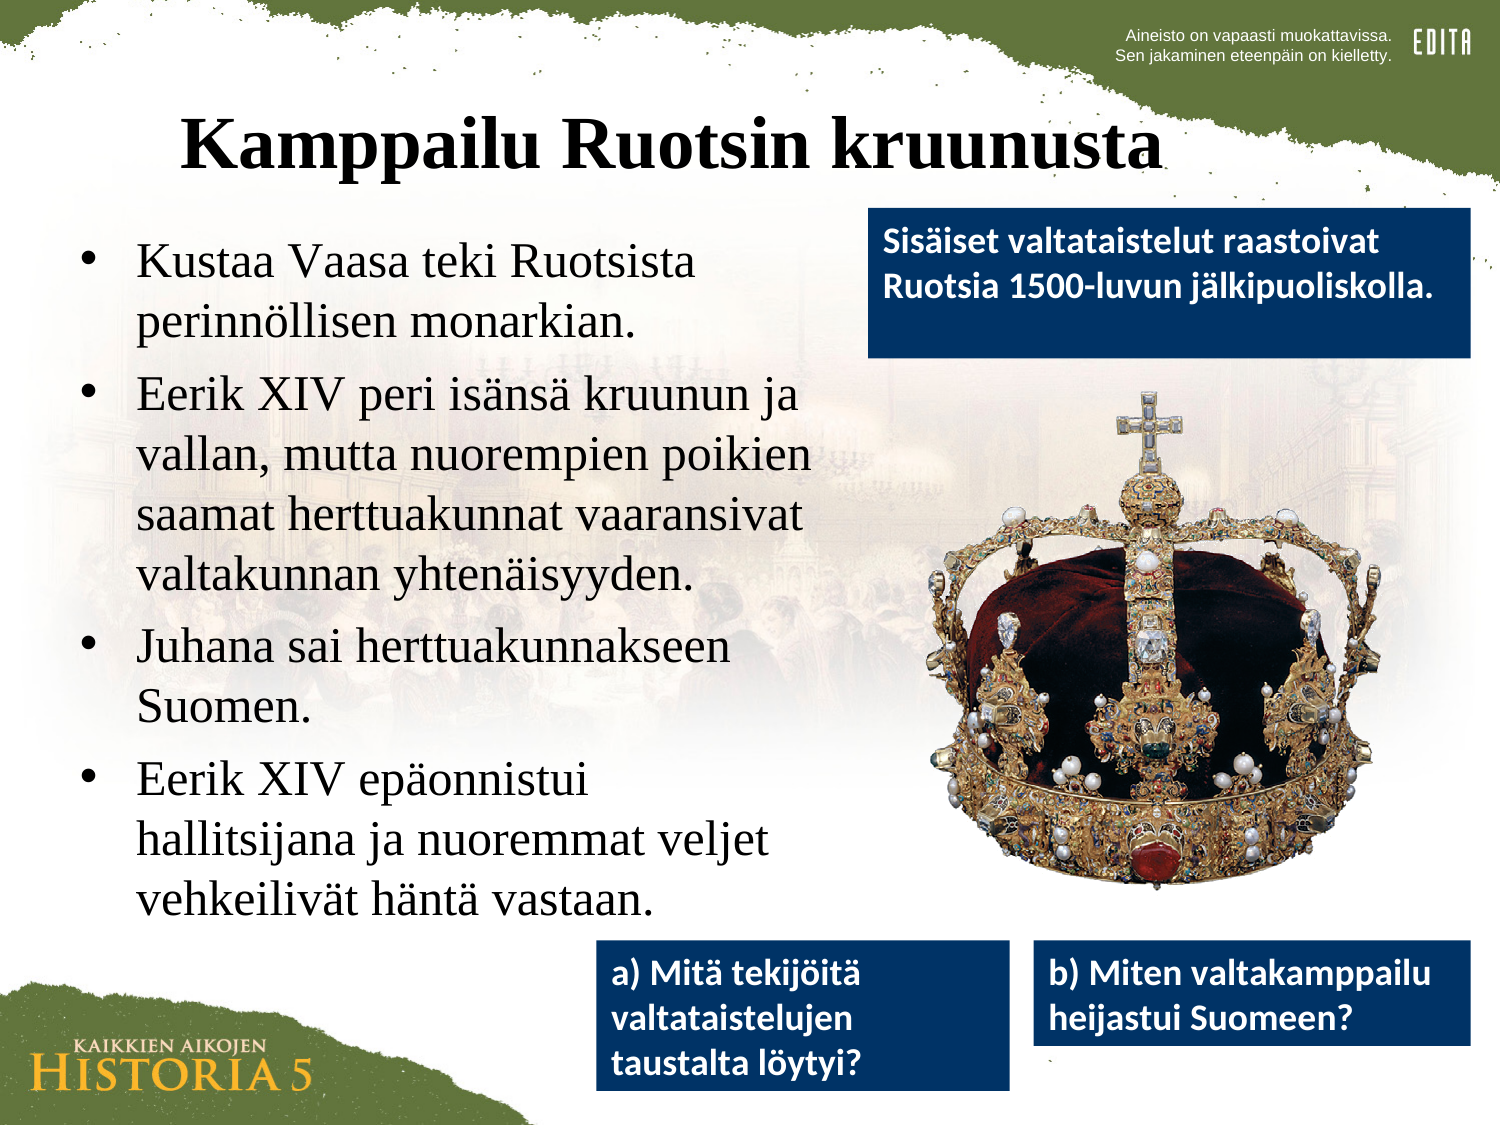

# Kamppailu Ruotsin kruunusta
Sisäiset valtataistelut raastoivat Ruotsia 1500-luvun jälkipuoliskolla.
Kustaa Vaasa teki Ruotsista perinnöllisen monarkian.
Eerik XIV peri isänsä kruunun ja vallan, mutta nuorempien poikien saamat herttuakunnat vaaransivat valtakunnan yhtenäisyyden.
Juhana sai herttuakunnakseen Suomen.
Eerik XIV epäonnistui hallitsijana ja nuoremmat veljet vehkeilivät häntä vastaan.
a) Mitä tekijöitä valtataistelujen taustalta löytyi?
b) Miten valtakamppailu heijastui Suomeen?